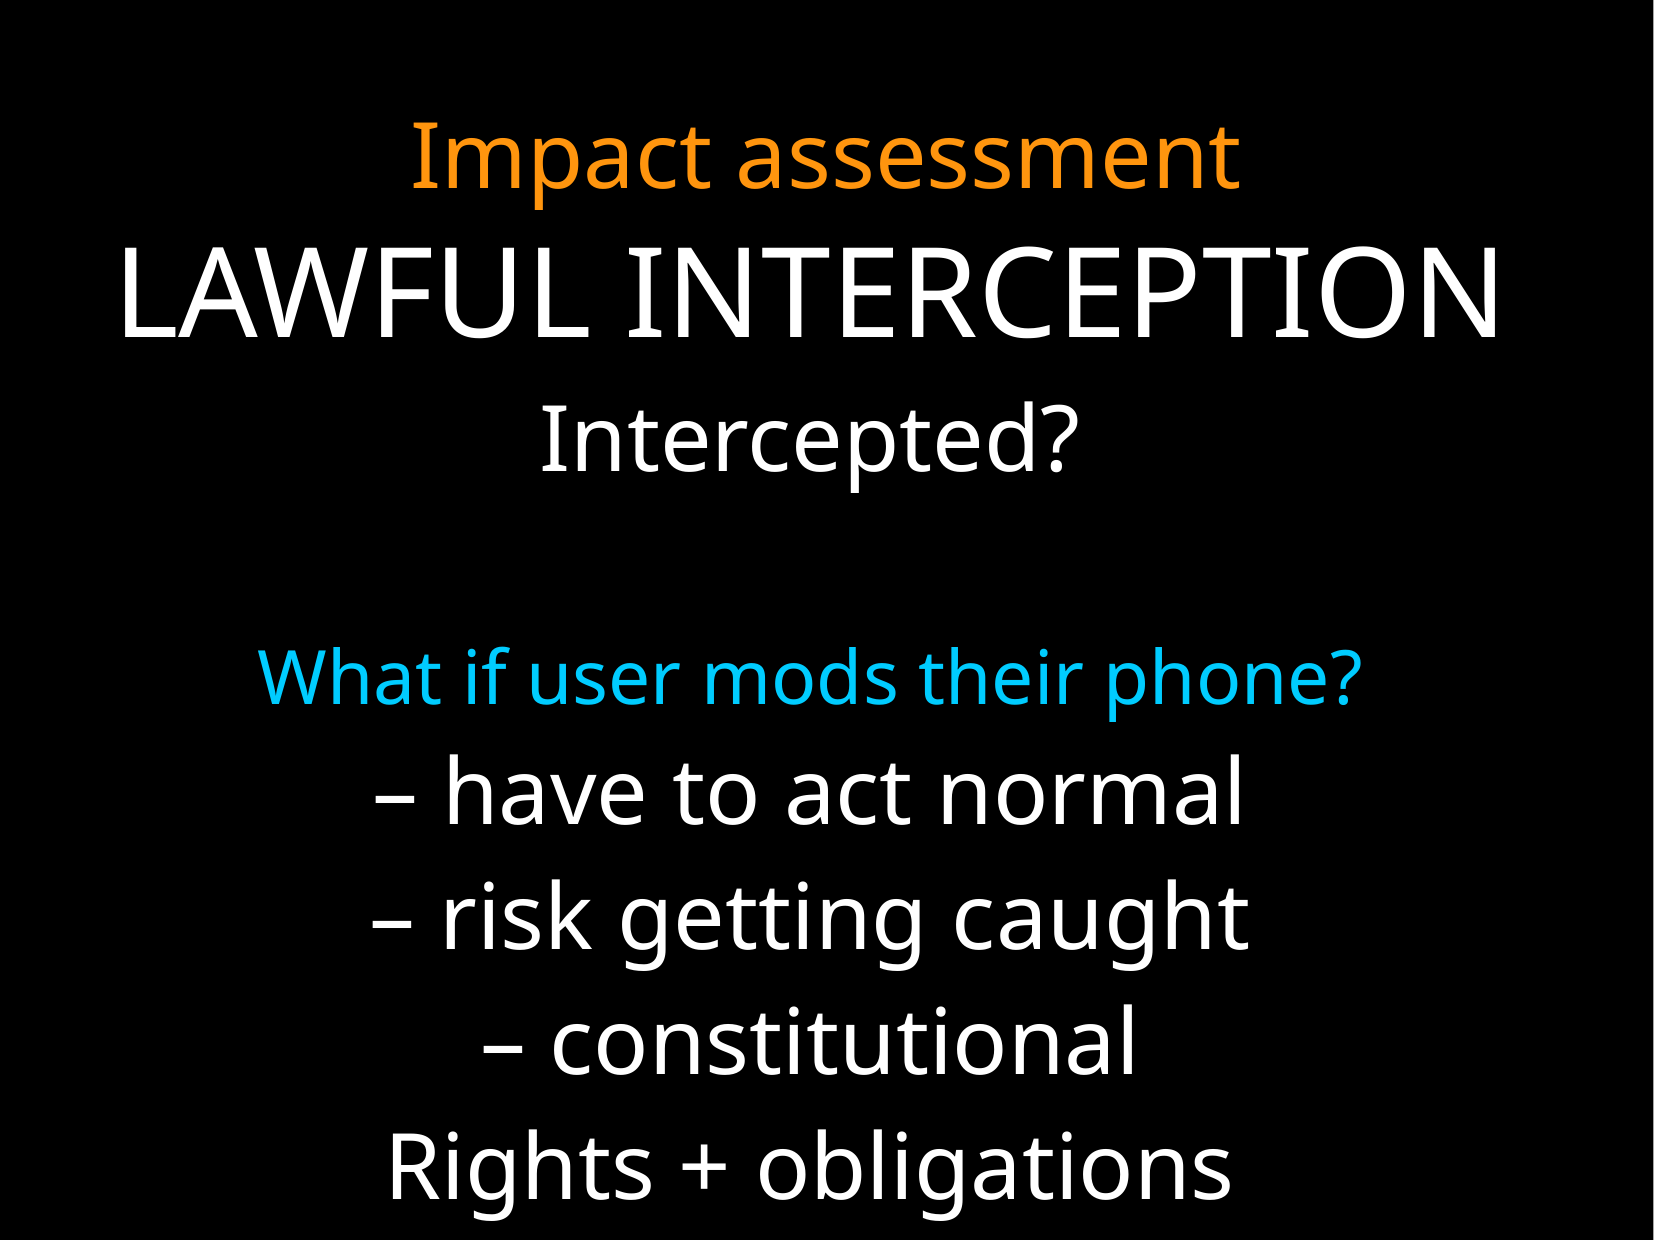

# Impact assessment
LAWFUL INTERCEPTION
Intercepted?
What if user mods their phone?
– have to act normal
– risk getting caught
– constitutional
Rights + obligations